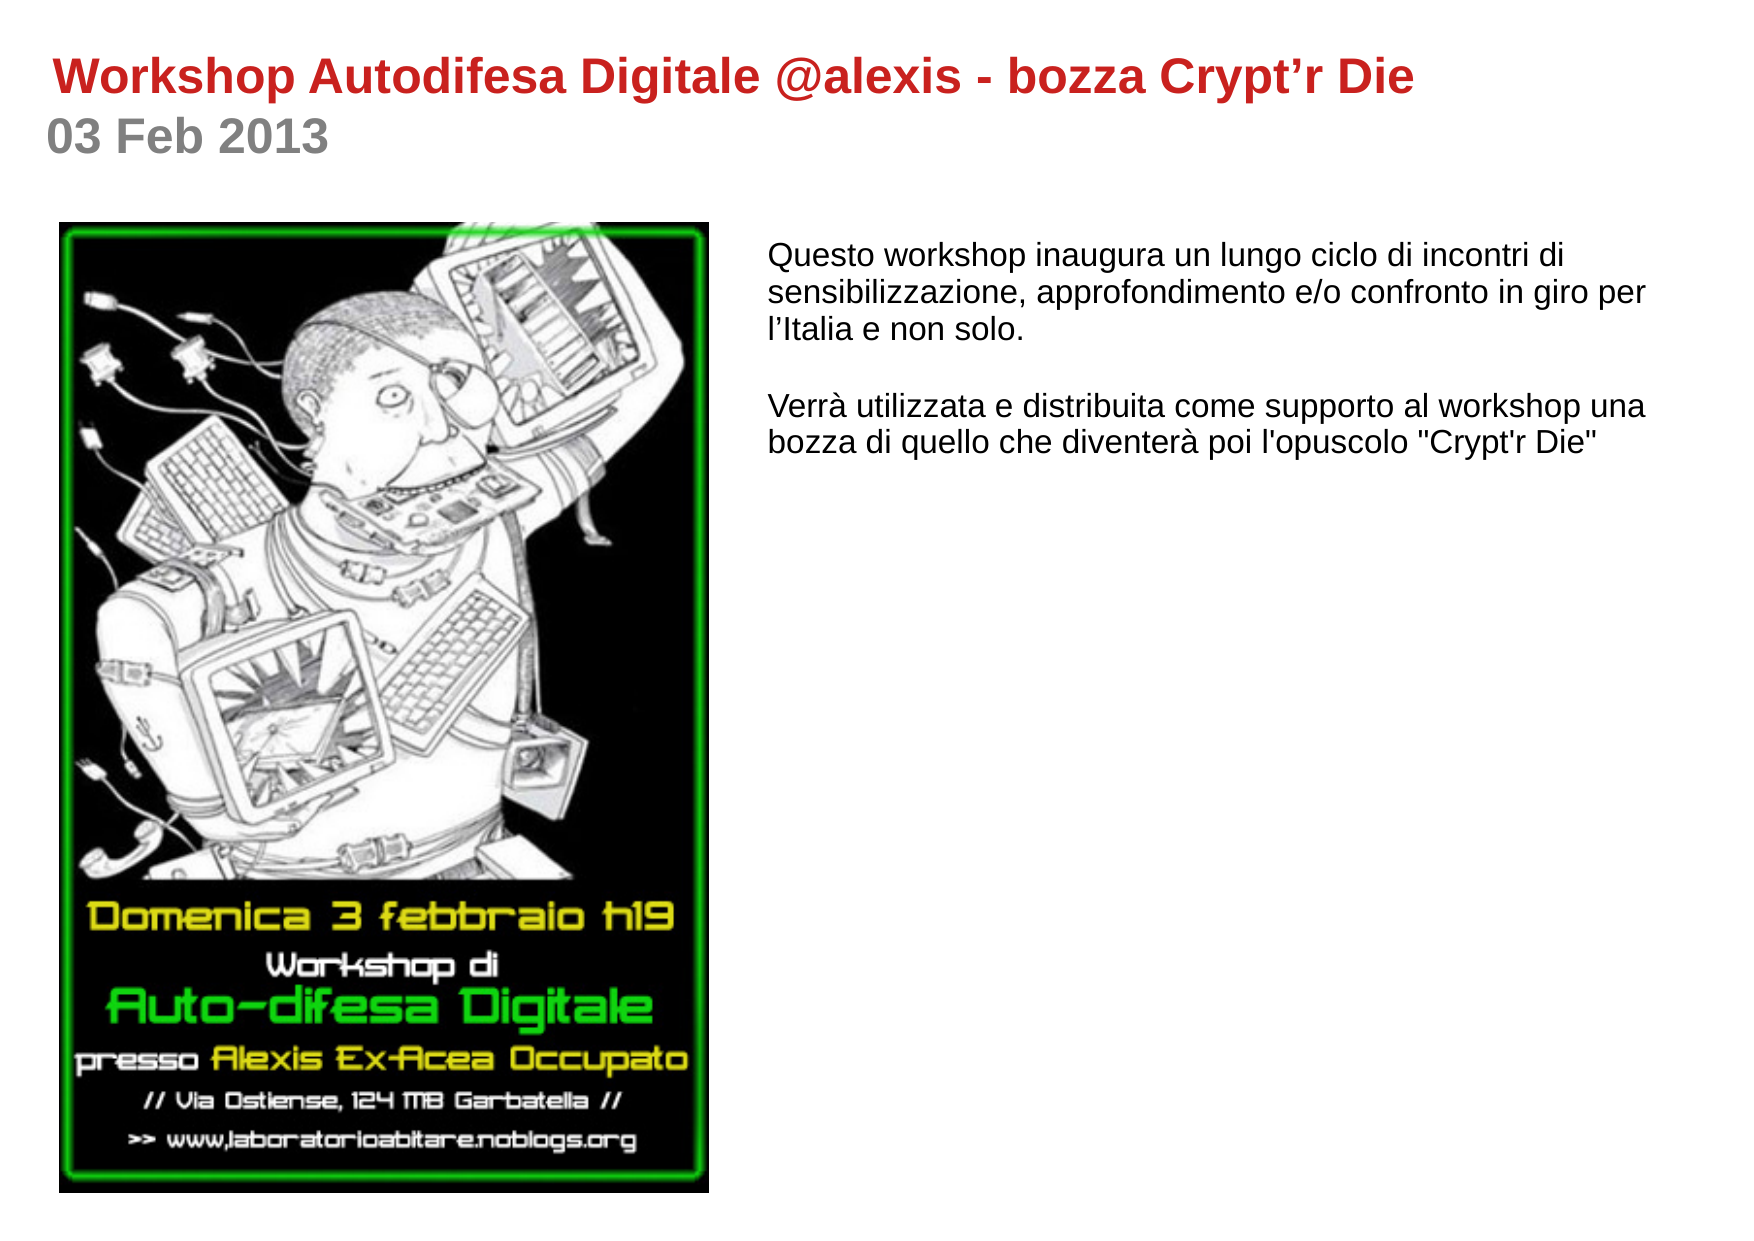

# Workshop Autodifesa Digitale @alexis - bozza Crypt’r Die
03 Feb 2013
Questo workshop inaugura un lungo ciclo di incontri di sensibilizzazione, approfondimento e/o confronto in giro per l’Italia e non solo.
Verrà utilizzata e distribuita come supporto al workshop una bozza di quello che diventerà poi l'opuscolo "Crypt'r Die"